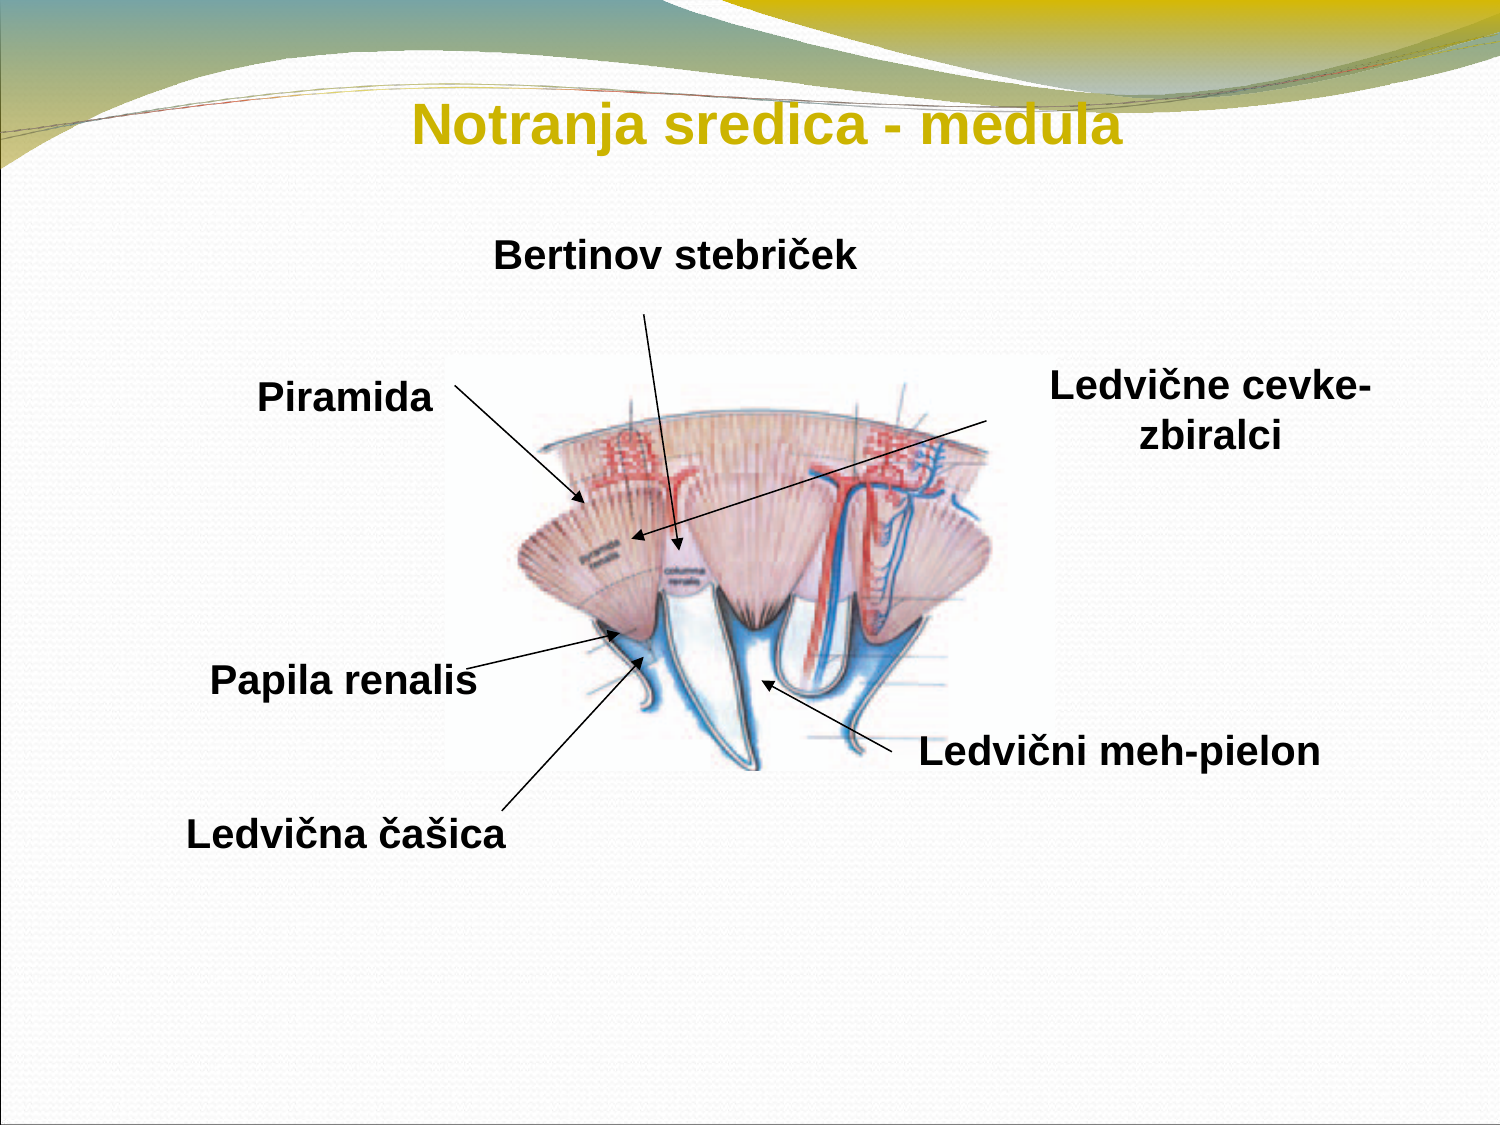

Notranja sredica - medula
Bertinov stebriček
Ledvične cevke- zbiralci
Piramida
Papila renalis
Ledvični meh-pielon
Ledvična čašica